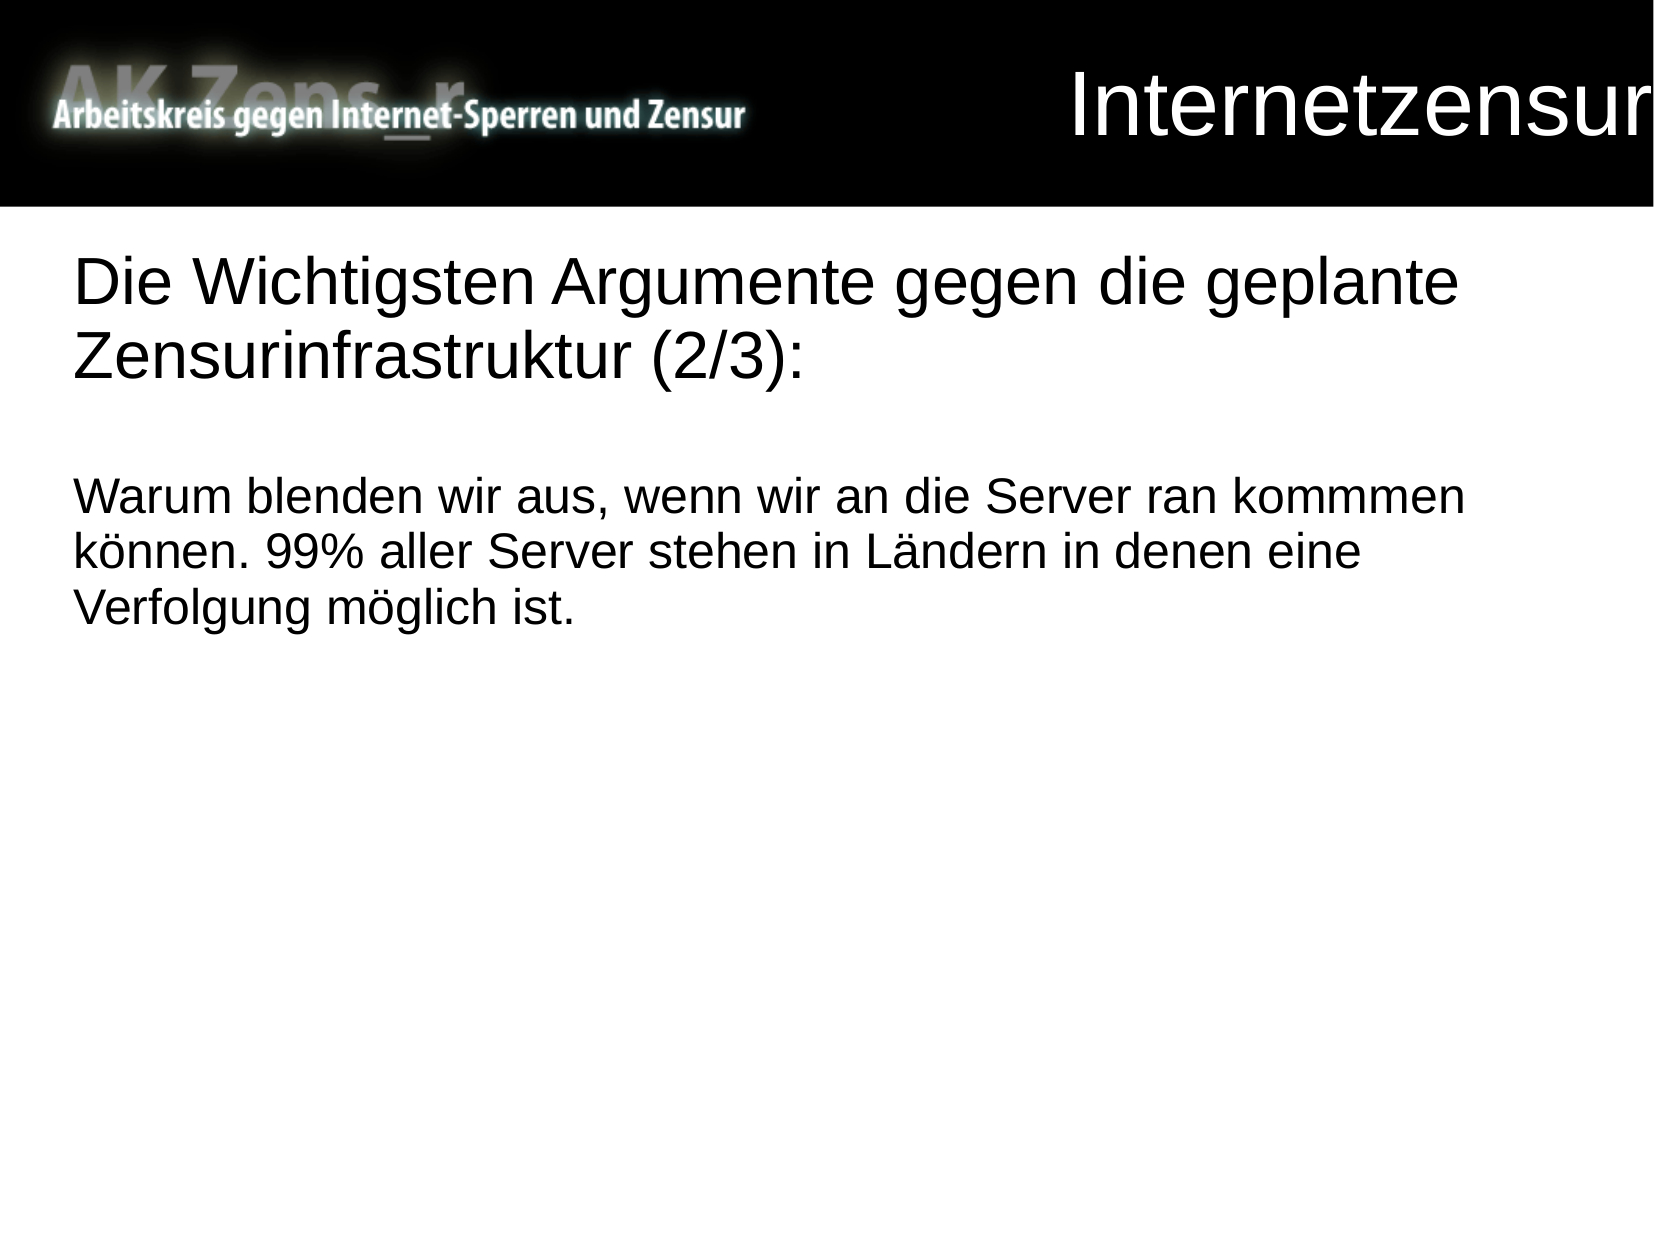

# Internetzensur
Die Wichtigsten Argumente gegen die geplante Zensurinfrastruktur (2/3):
Warum blenden wir aus, wenn wir an die Server ran kommmen können. 99% aller Server stehen in Ländern in denen eine Verfolgung möglich ist.